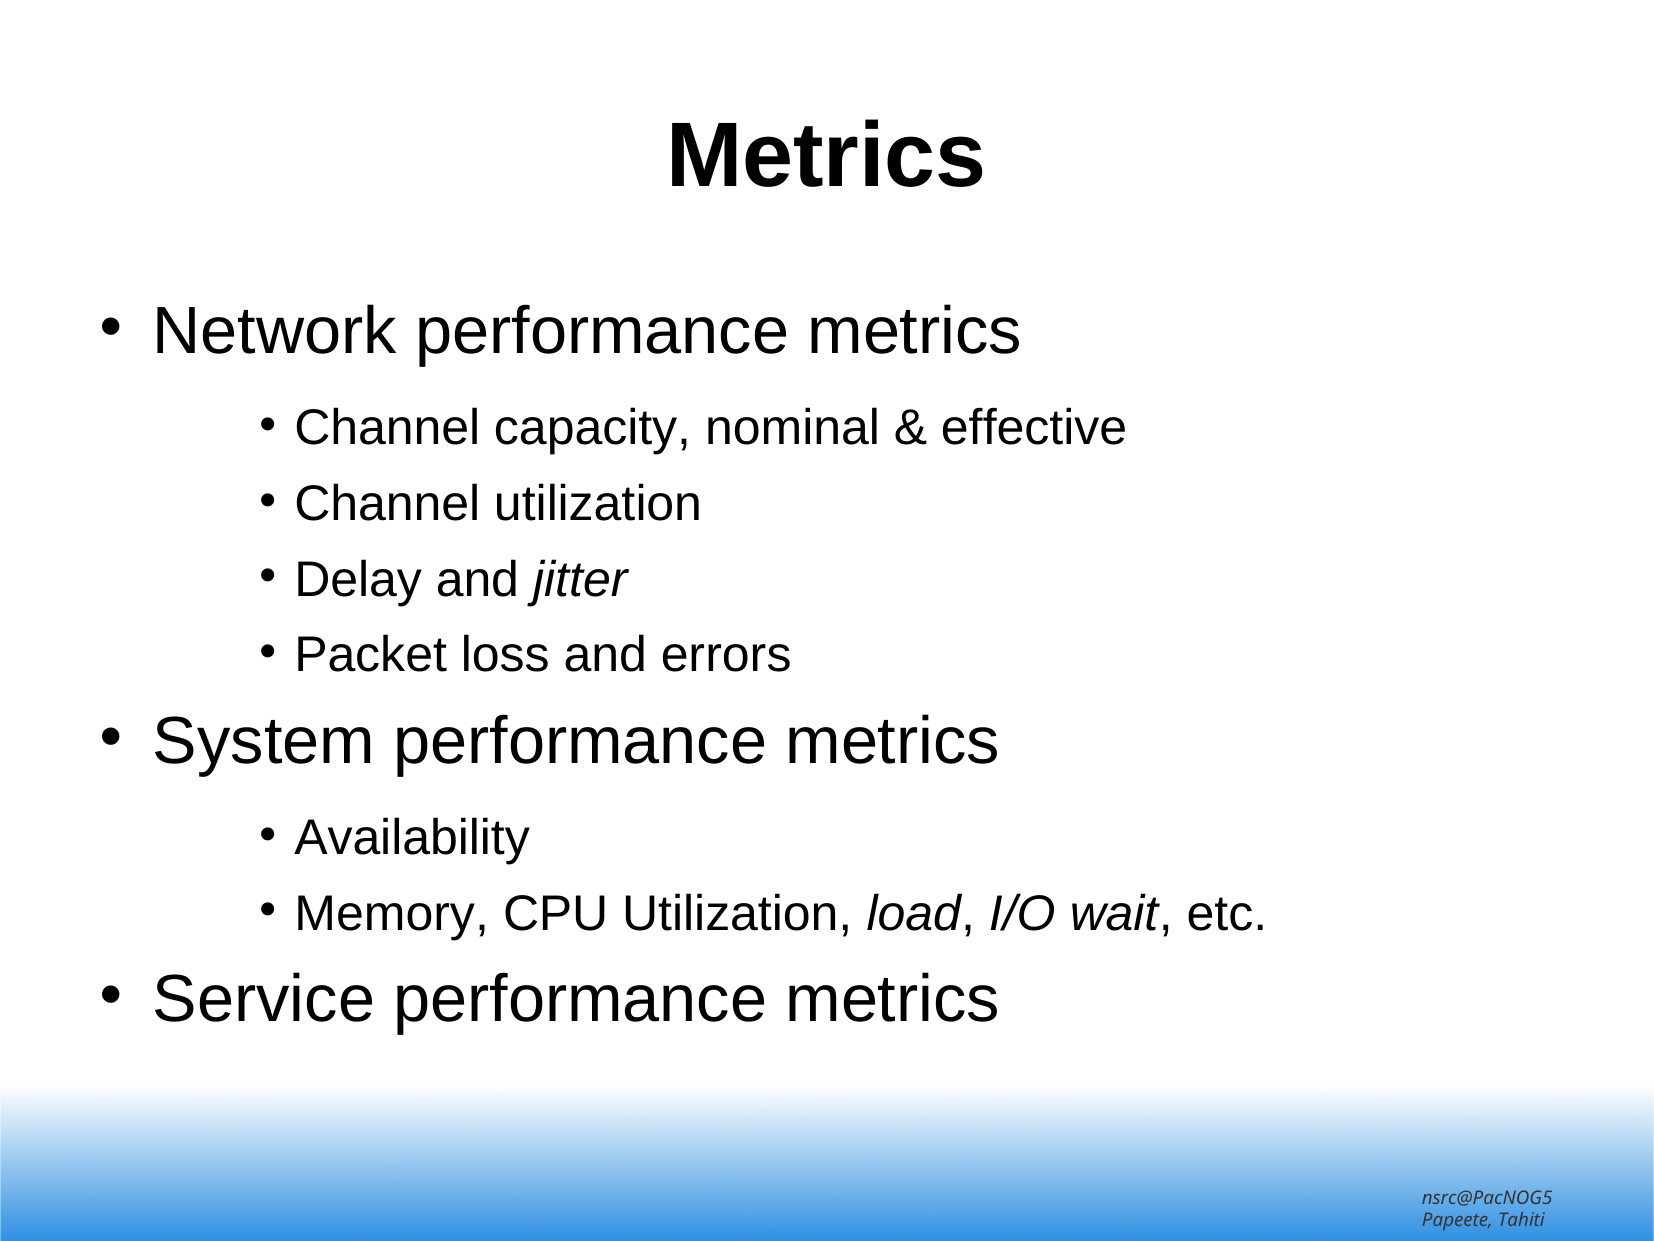

# Metrics
Network performance metrics
Channel capacity, nominal & effective
Channel utilization
Delay and jitter
Packet loss and errors
System performance metrics
Availability
Memory, CPU Utilization, load, I/O wait, etc.
Service performance metrics